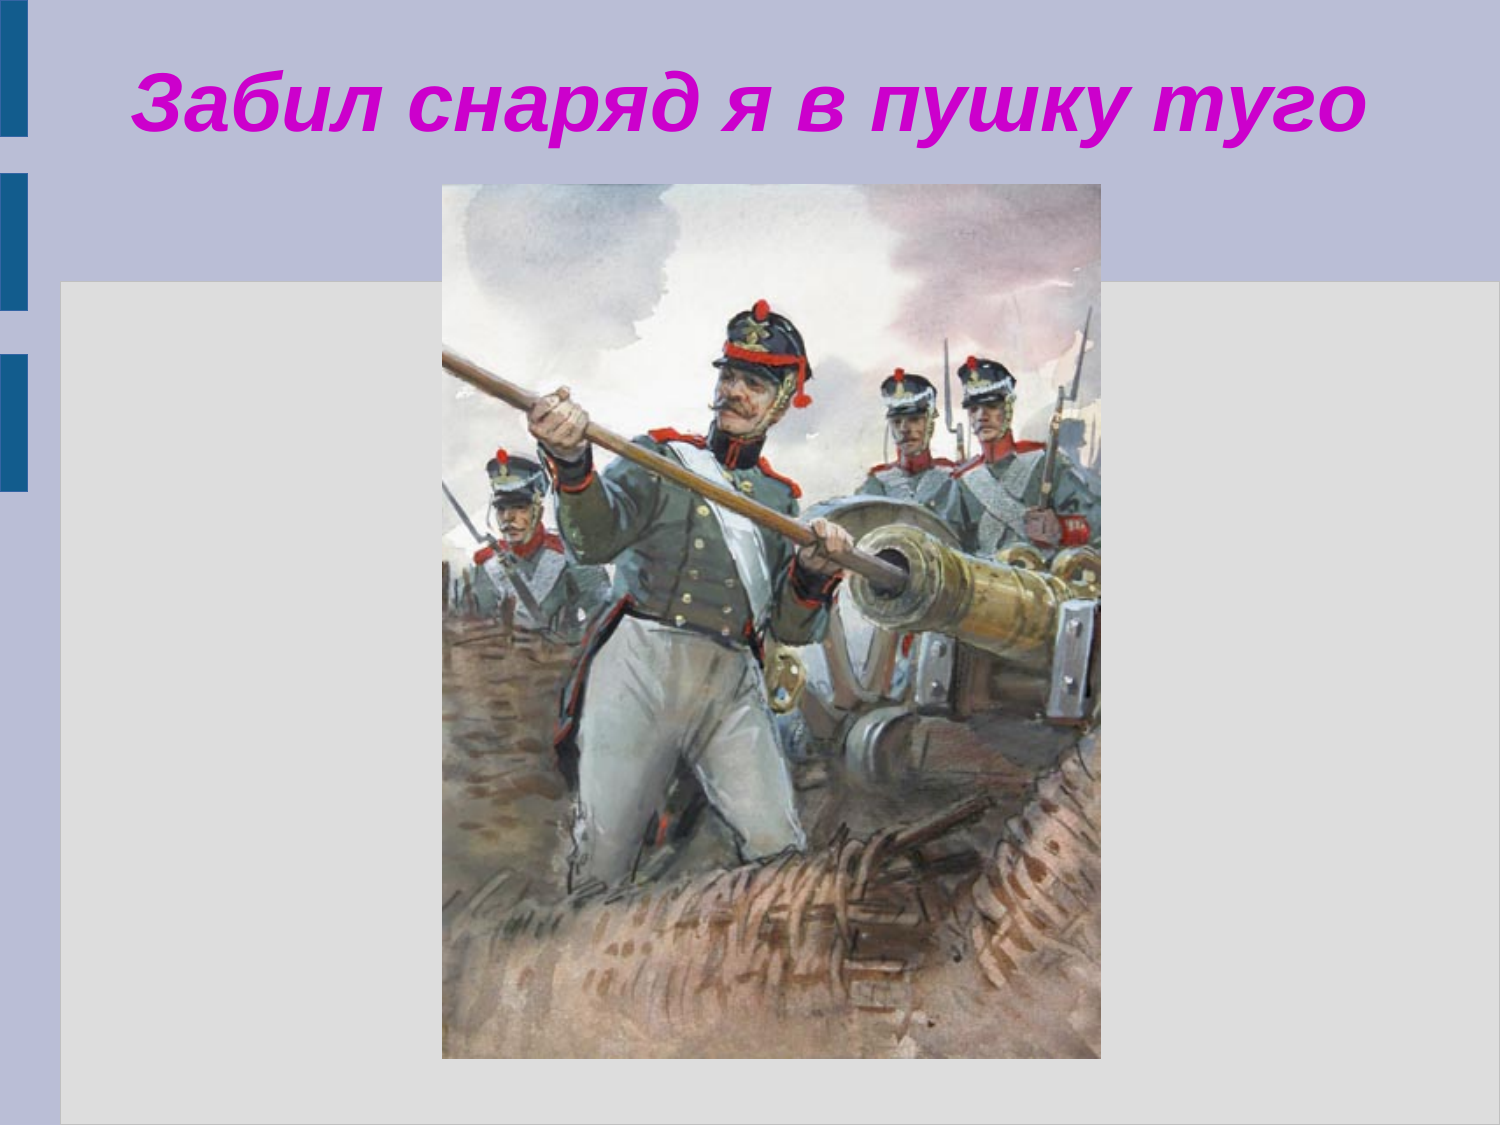

# Забил снаряд я в пушку туго